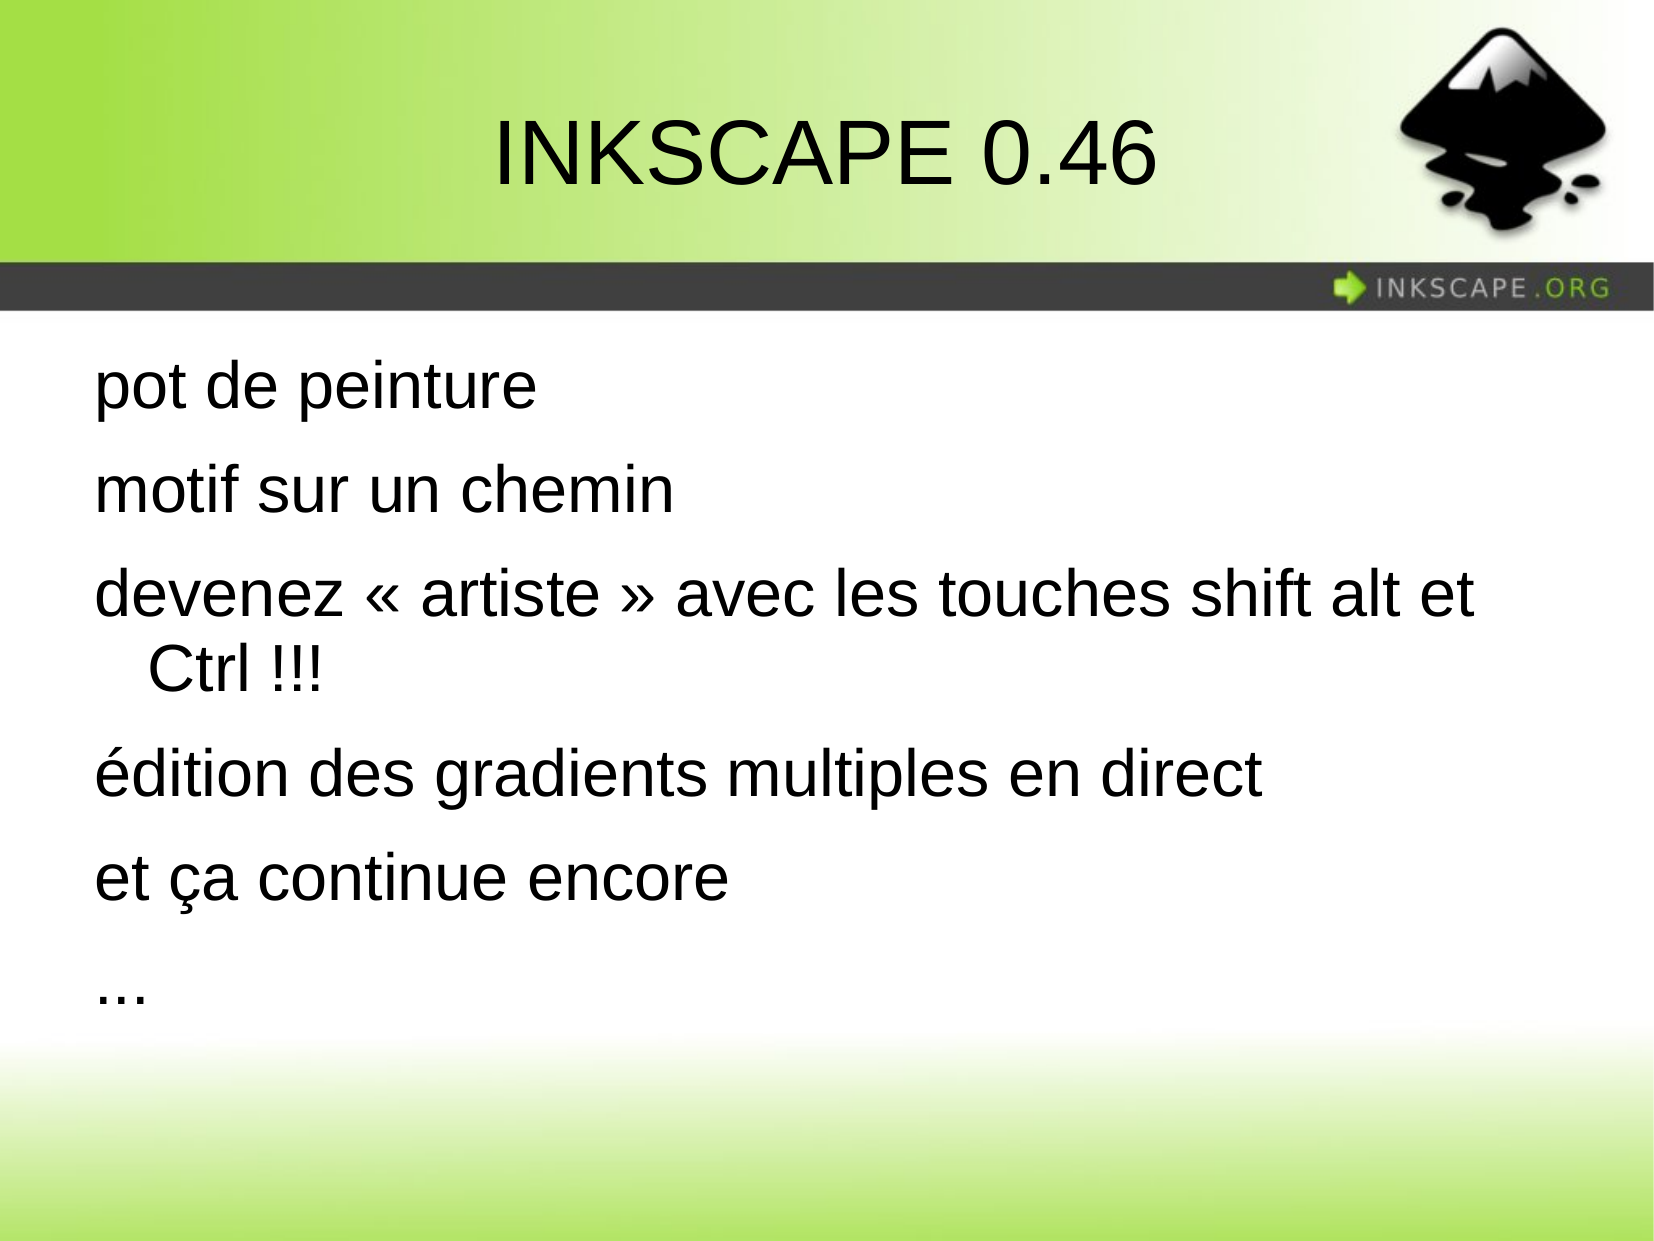

# INKSCAPE 0.46
pot de peinture
motif sur un chemin
devenez « artiste » avec les touches shift alt et Ctrl !!!
édition des gradients multiples en direct
et ça continue encore
...